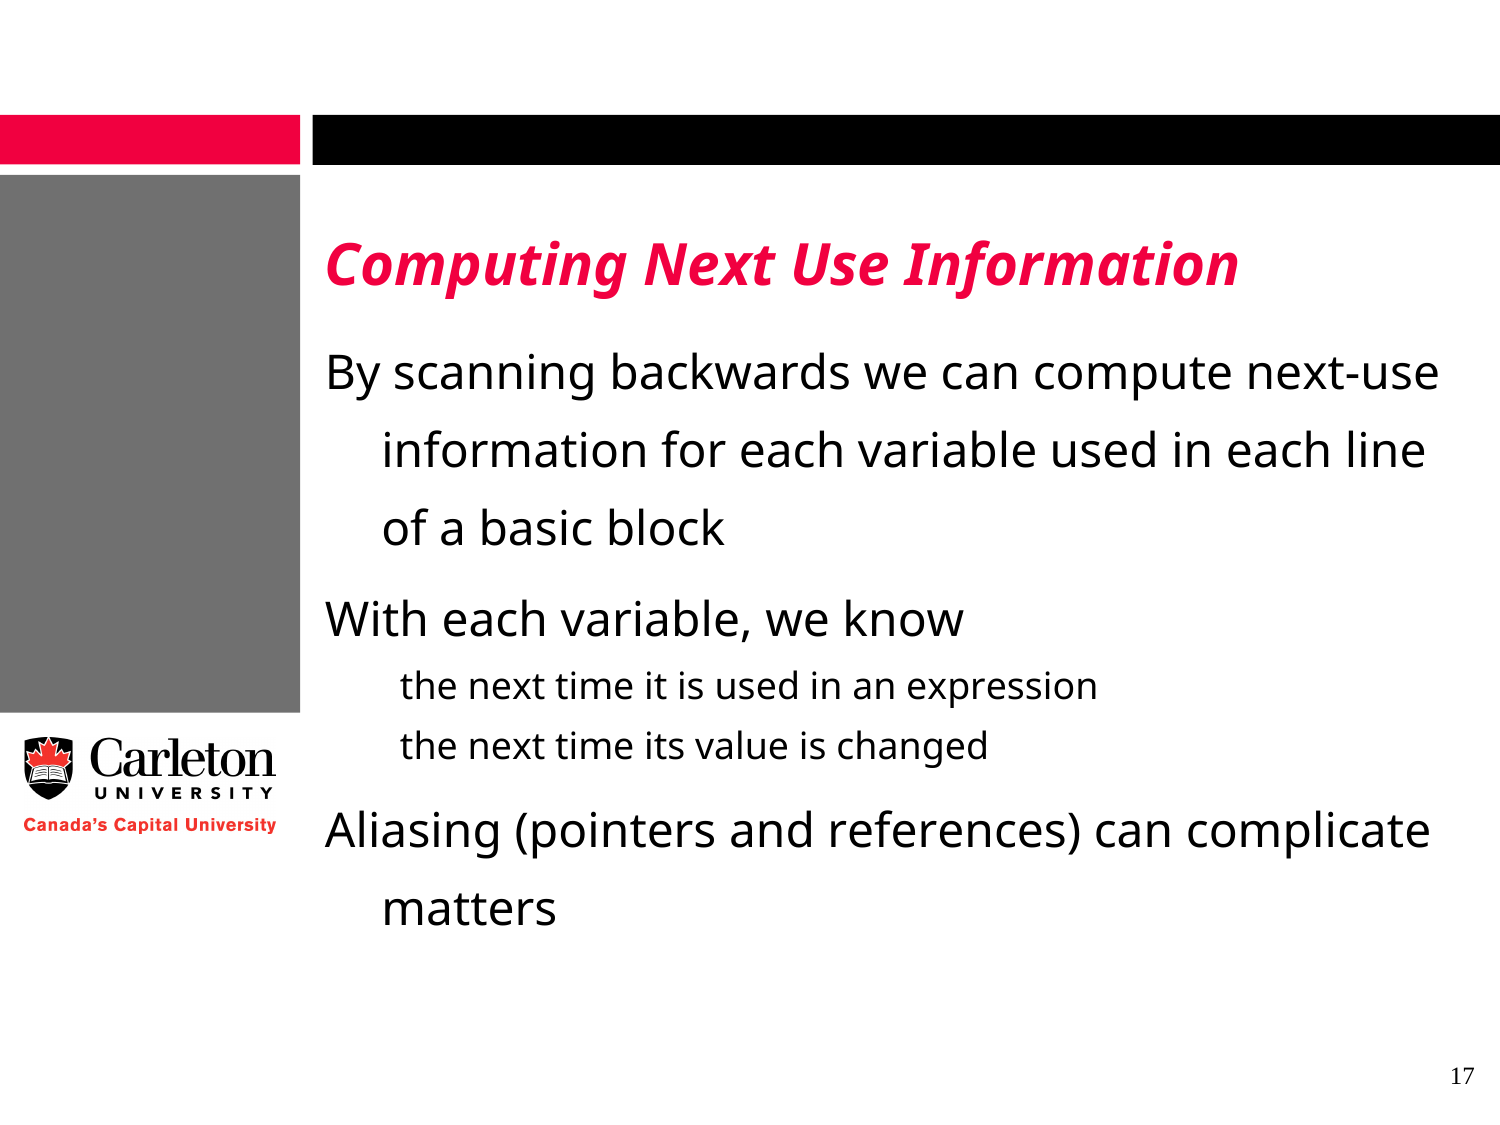

# Computing Next Use Information
By scanning backwards we can compute next-use information for each variable used in each line of a basic block
With each variable, we know
the next time it is used in an expression
the next time its value is changed
Aliasing (pointers and references) can complicate matters
17